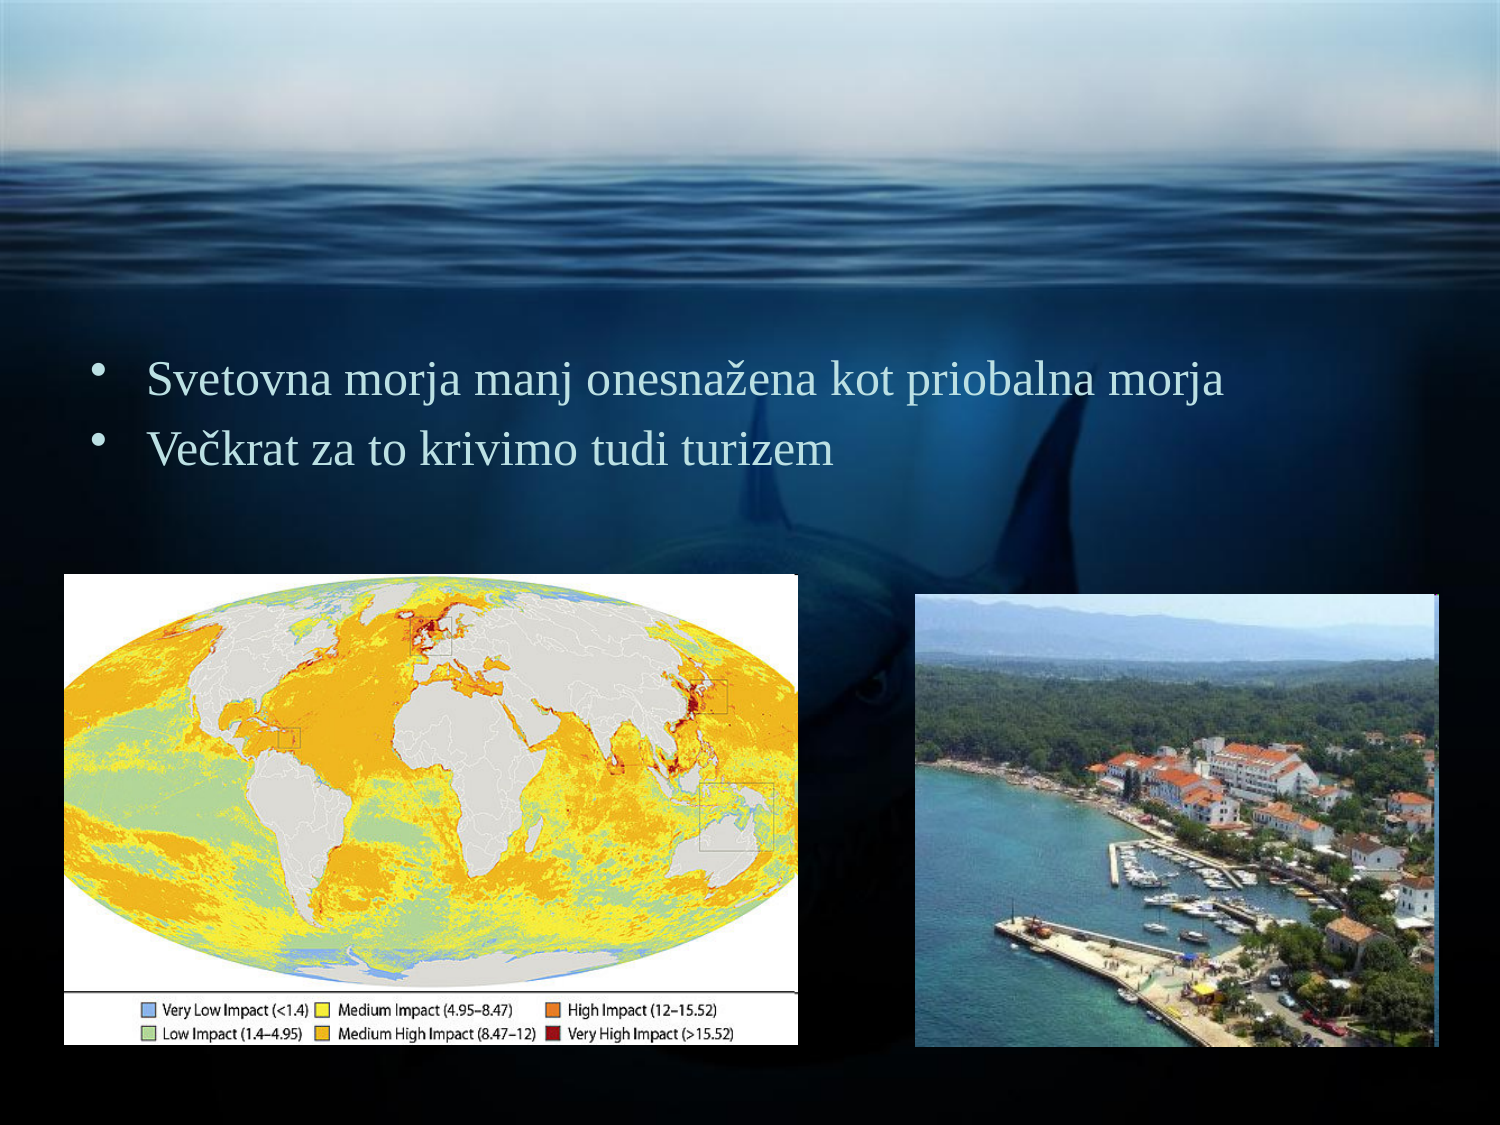

# Svetovna morja manj onesnažena kot priobalna morja
Večkrat za to krivimo tudi turizem